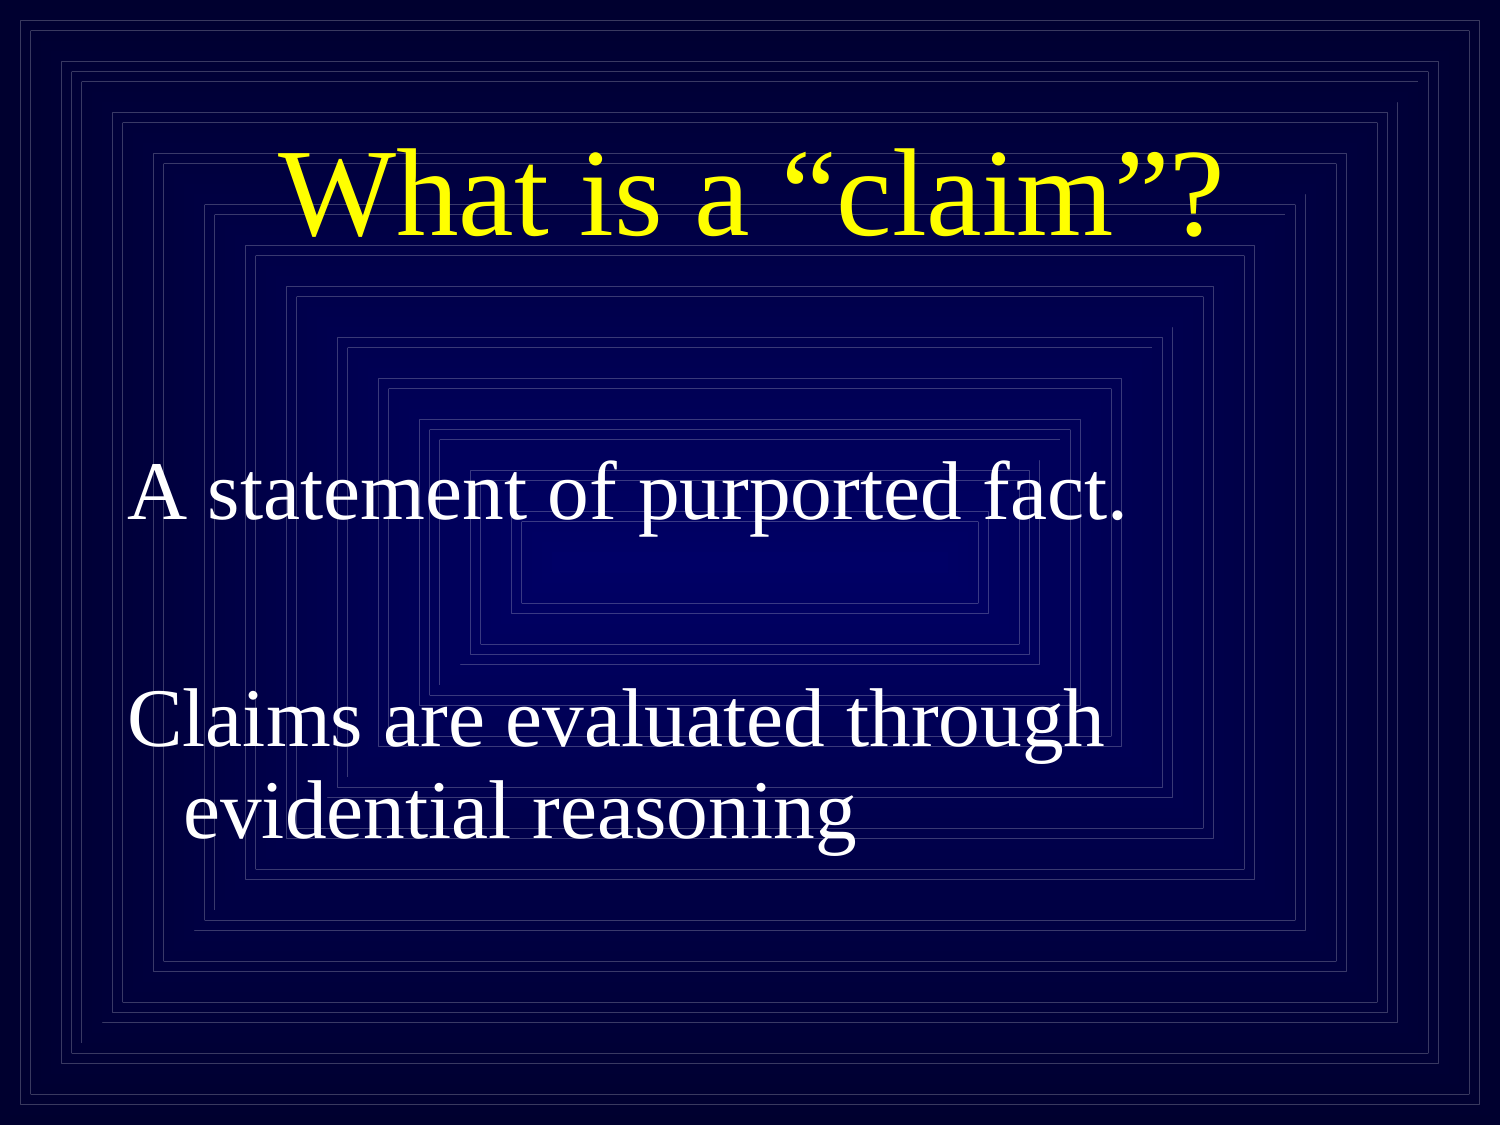

What is a “claim”?
A statement of purported fact.
Claims are evaluated through evidential reasoning